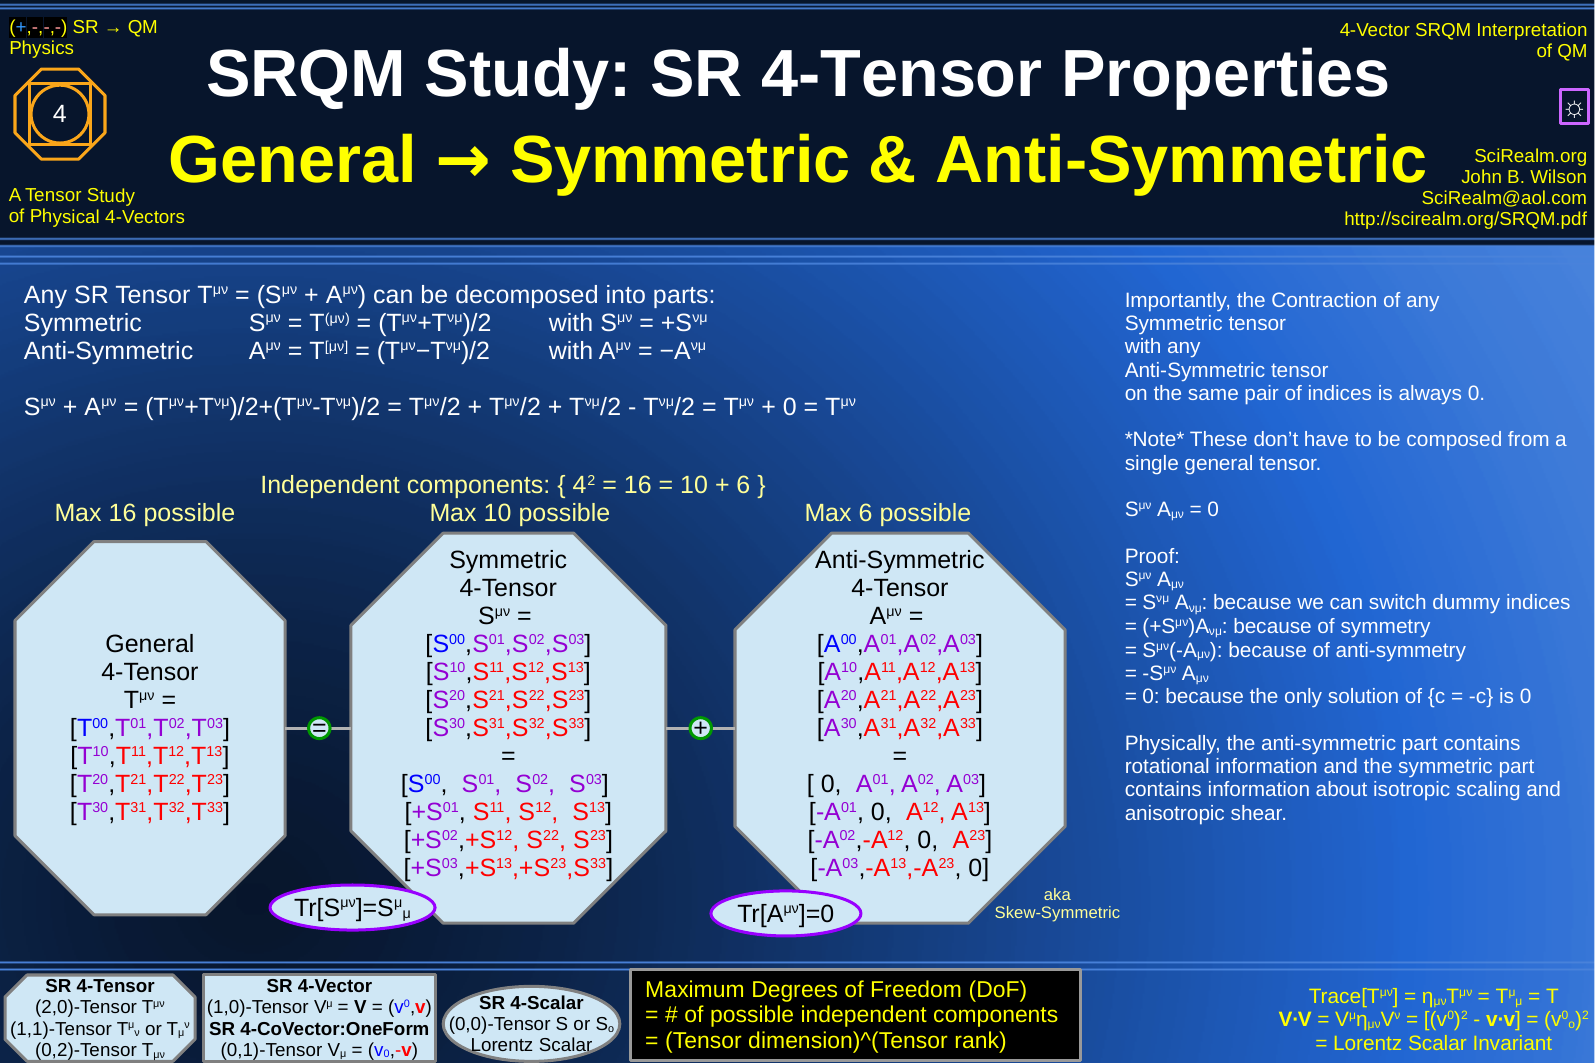

# SRQM Study: SR 4-Tensor Properties General → Symmetric & Anti-Symmetric
(+,-,-,-) SR → QM
Physics
A Tensor Study
of Physical 4-Vectors
4-Vector SRQM Interpretation
of QM
SciRealm.org
John B. Wilson
SciRealm@aol.com
http://scirealm.org/SRQM.pdf
4
☼
Any SR Tensor Tμν = (Sμν + Aμν) can be decomposed into parts:
Symmetric 		Sμν = T(μν) = (Tμν+Tνμ)/2	with Sμν = +Sνμ
Anti-Symmetric	Aμν = T[μν] = (Tμν−Tνμ)/2	with Aμν = −Aνμ
Sμν + Aμν = (Tμν+Tνμ)/2+(Tμν-Tνμ)/2 = Tμν/2 + Tμν/2 + Tνμ/2 - Tνμ/2 = Tμν + 0 = Tμν
Importantly, the Contraction of any
Symmetric tensor
with any
Anti-Symmetric tensor
on the same pair of indices is always 0.
*Note* These don’t have to be composed from a single general tensor.
Sμν Aμν = 0
Proof:
Sμν Aμν
= Sνμ Aνμ: because we can switch dummy indices
= (+Sμν)Aνμ: because of symmetry
= Sμν(-Aμν): because of anti-symmetry
= -Sμν Aμν
= 0: because the only solution of {c = -c} is 0
Physically, the anti-symmetric part contains rotational information and the symmetric part contains information about isotropic scaling and anisotropic shear.
Independent components: { 42 = 16 = 10 + 6 }
Max 16 possible			Max 10 possible			Max 6 possible
Symmetric
4-Tensor
Sμν =
[S00,S01,S02,S03]
[S10,S11,S12,S13]
[S20,S21,S22,S23]
[S30,S31,S32,S33]
=
[S00, S01, S02, S03]
[+S01, S11, S12, S13]
[+S02,+S12, S22, S23]
[+S03,+S13,+S23,S33]
Anti-Symmetric
4-Tensor
Aμν =
[A00,A01,A02,A03]
[A10,A11,A12,A13]
[A20,A21,A22,A23]
[A30,A31,A32,A33]
=
[ 0, A01, A02, A03]
[-A01, 0, A12, A13]
[-A02,-A12, 0, A23]
[-A03,-A13,-A23, 0]
General
4-Tensor
Tμν =
[T00,T01,T02,T03]
[T10,T11,T12,T13]
[T20,T21,T22,T23]
[T30,T31,T32,T33]
=
+
aka
Skew-Symmetric
Tr[Sμν]=Sμμ
Tr[Aμν]=0
Maximum Degrees of Freedom (DoF)
= # of possible independent components = (Tensor dimension)^(Tensor rank)
SR 4-Tensor
(2,0)-Tensor Tμν
(1,1)-Tensor Tμν or Tμν
(0,2)-Tensor Tμν
SR 4-Vector
(1,0)-Tensor Vμ = V = (v0,v)
SR 4-CoVector:OneForm
(0,1)-Tensor Vμ = (v0,-v)
Trace[Tμν] = ημνTμν = Tμμ = T
V∙V = VμημνVν = [(v0)2 - v∙v] = (v0o)2
= Lorentz Scalar Invariant
SR 4-Scalar
(0,0)-Tensor S or So
Lorentz Scalar